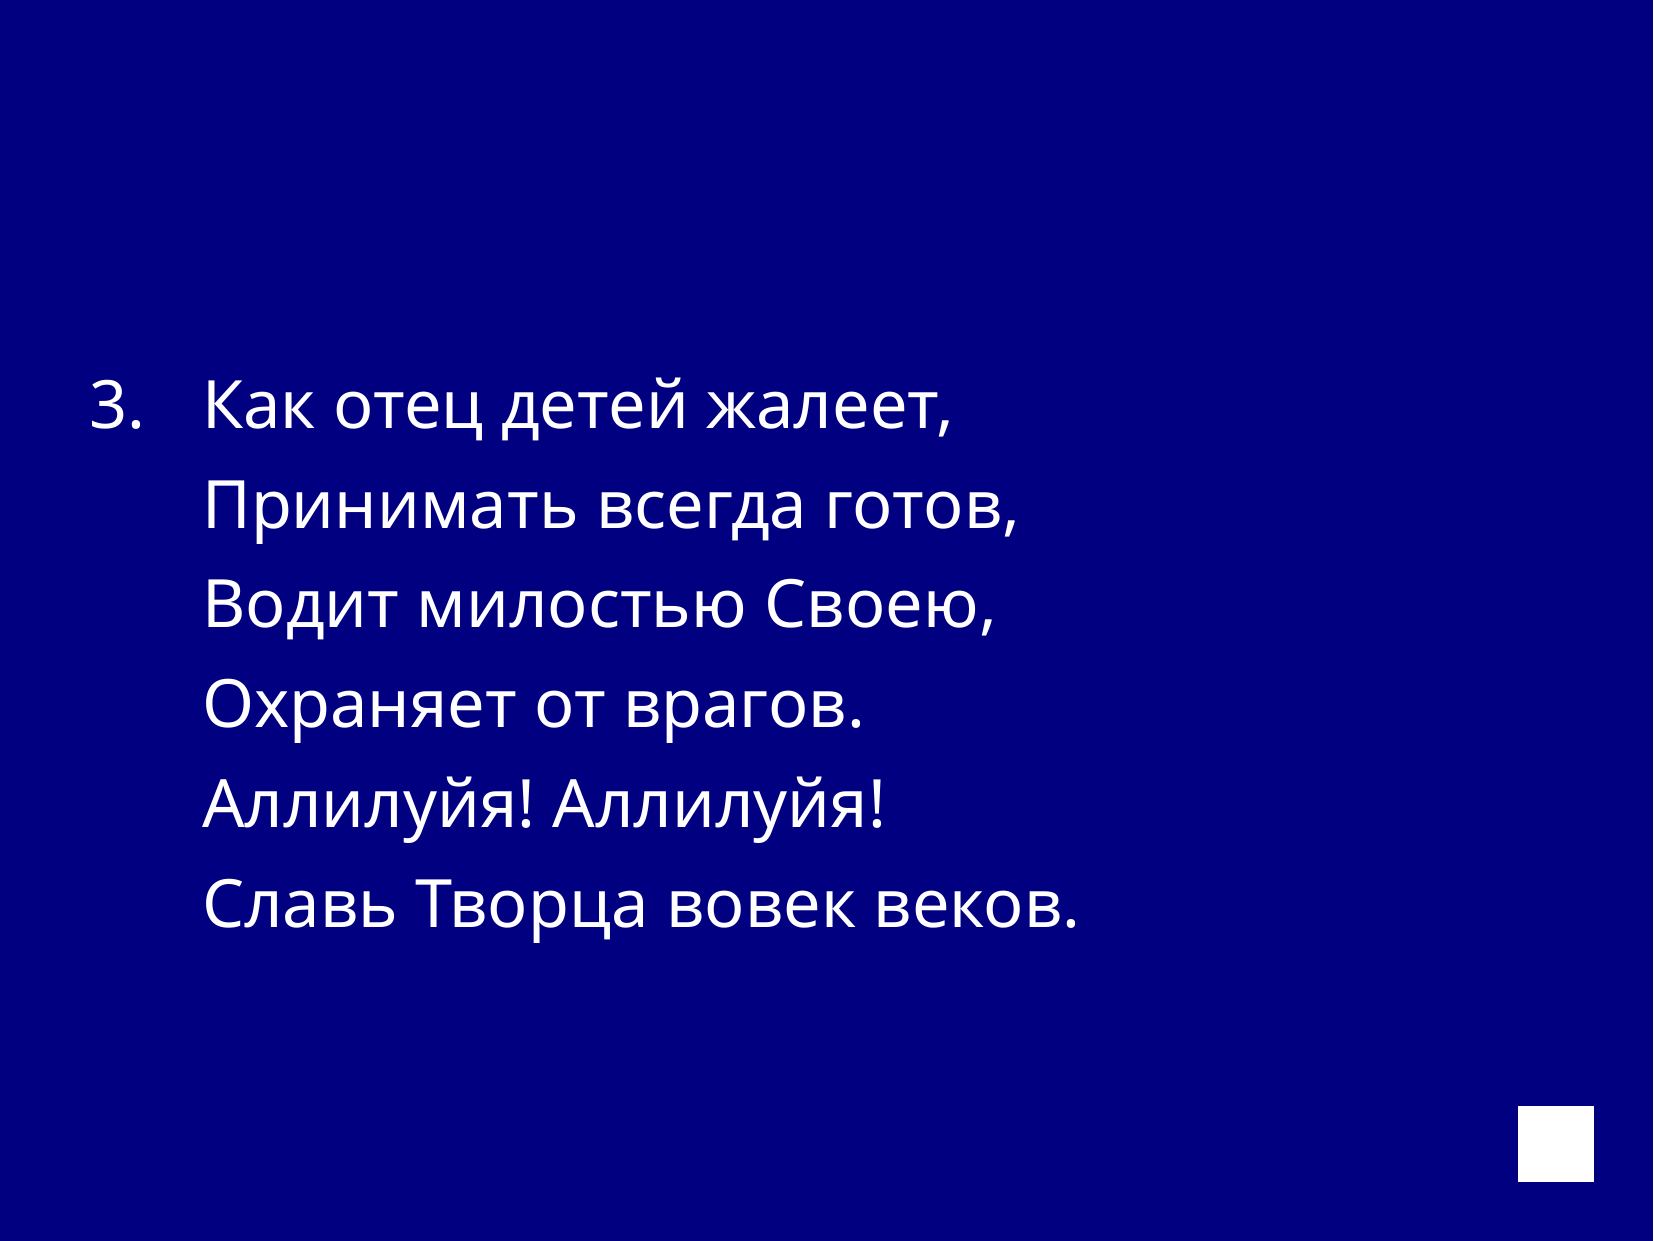

3.	Как отец детей жалеет,
	Принимать всегда готов,
	Водит милостью Своею,
	Охраняет от врагов.
	Аллилуйя! Аллилуйя!
	Славь Творца вовек веков.